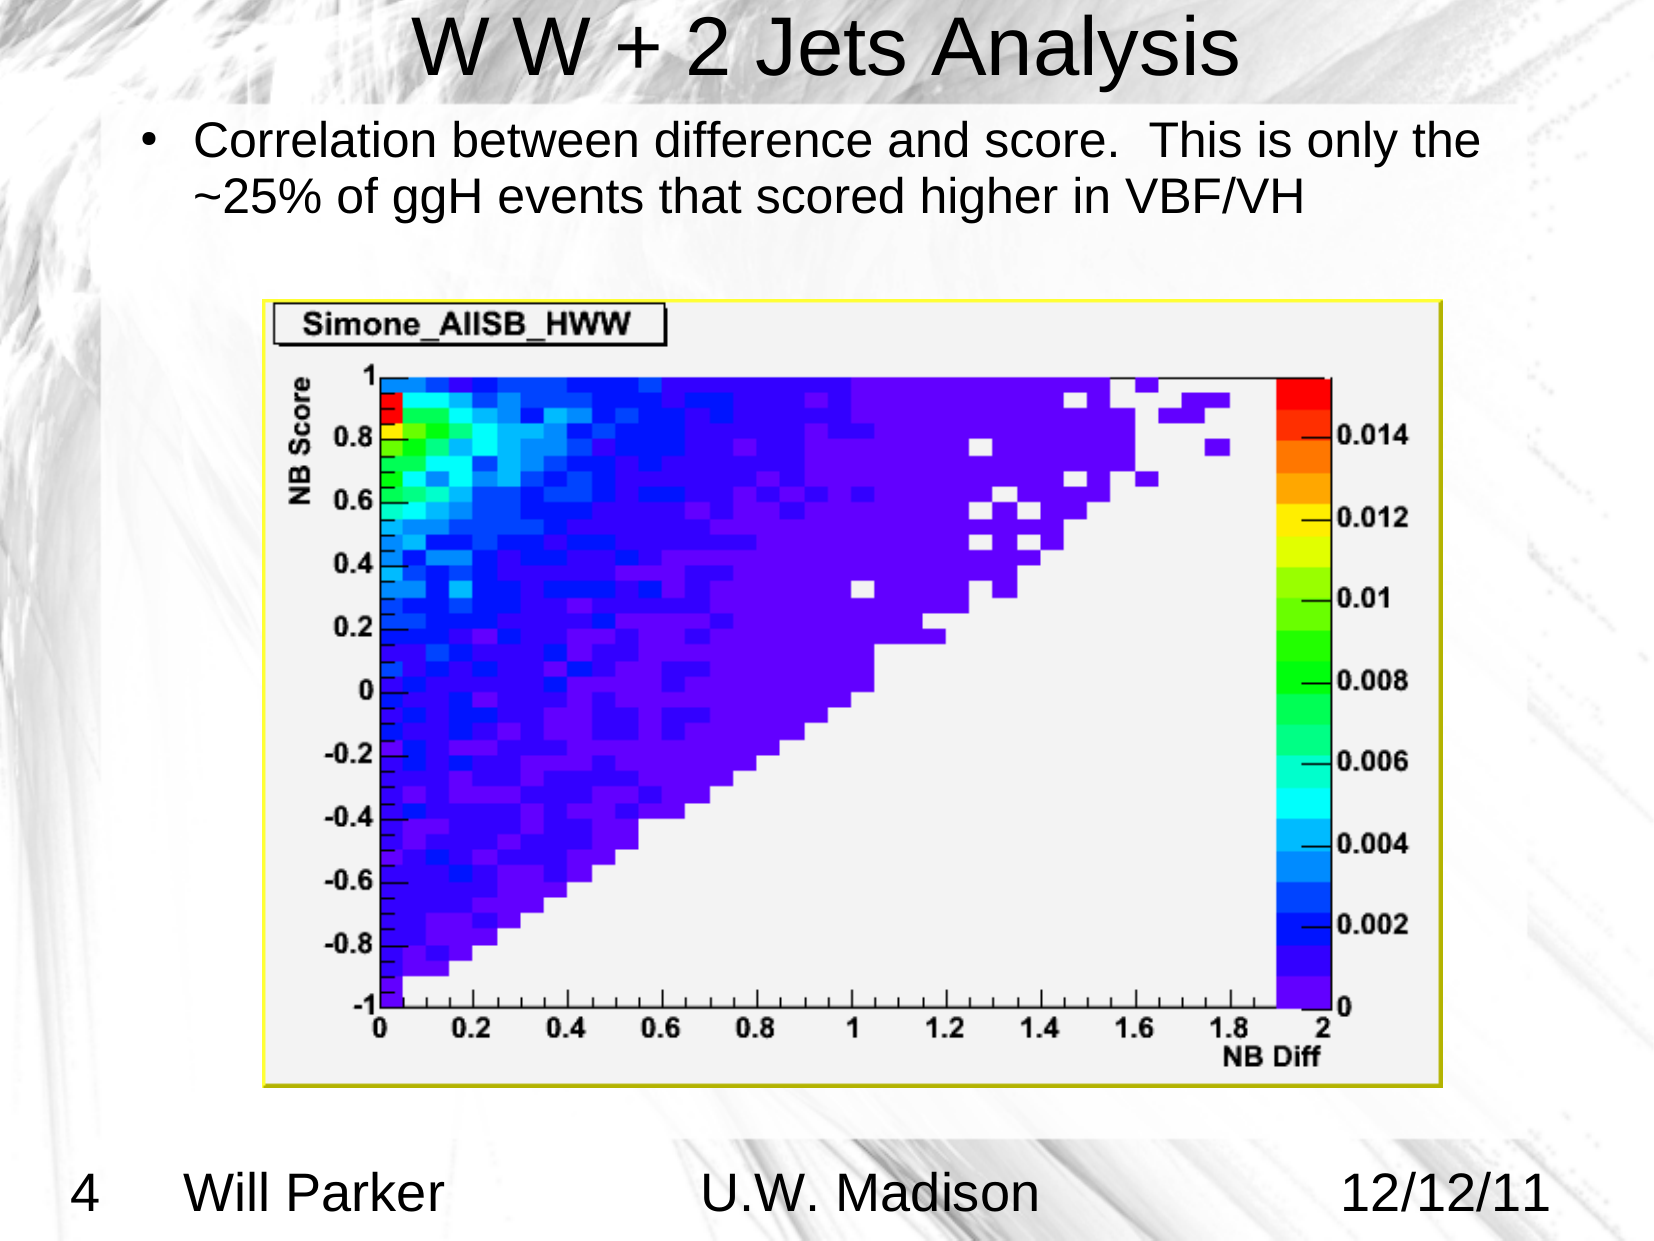

# W W + 2 Jets Analysis
Correlation between difference and score. This is only the ~25% of ggH events that scored higher in VBF/VH
4
Will Parker U.W. Madison 12/12/11